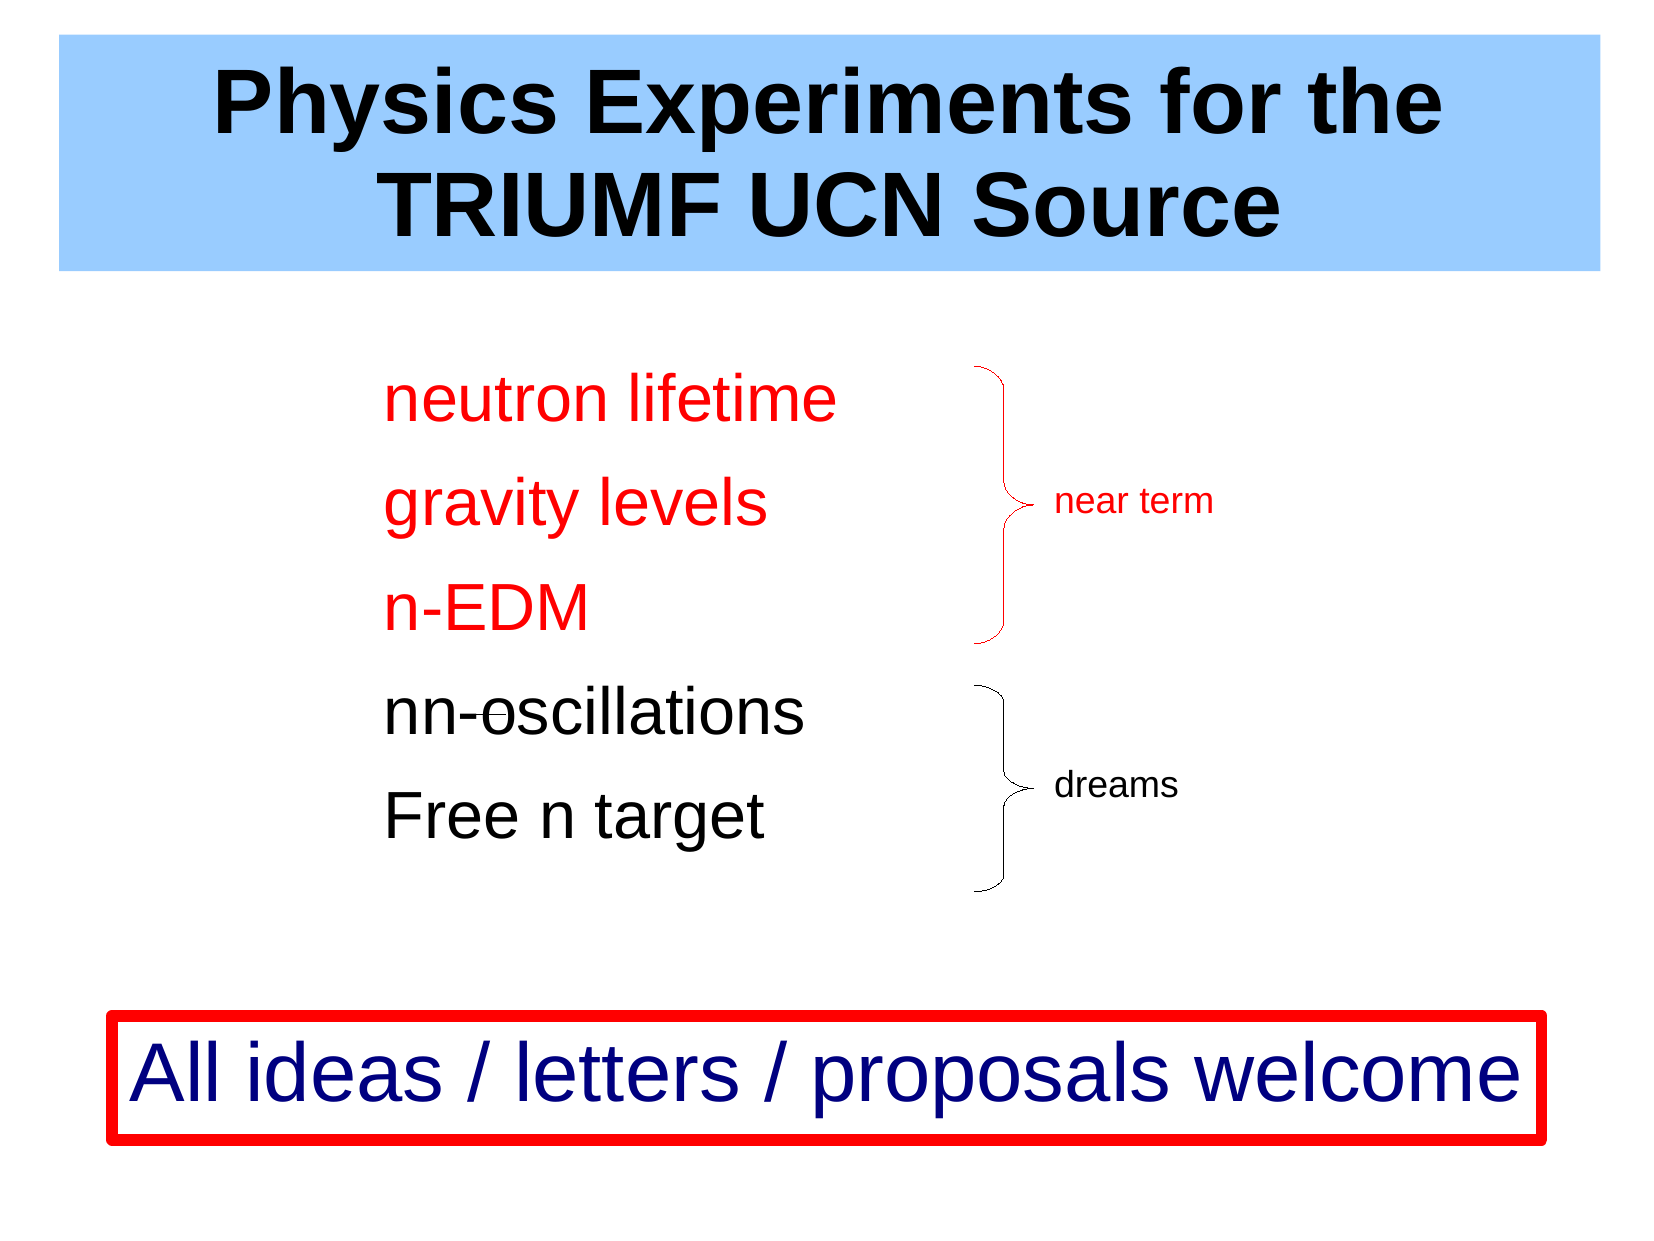

# Physics Experiments for the TRIUMF UCN Source
neutron lifetime
gravity levels
n-EDM
nn-oscillations
Free n target
near term
dreams
All ideas / letters / proposals welcome